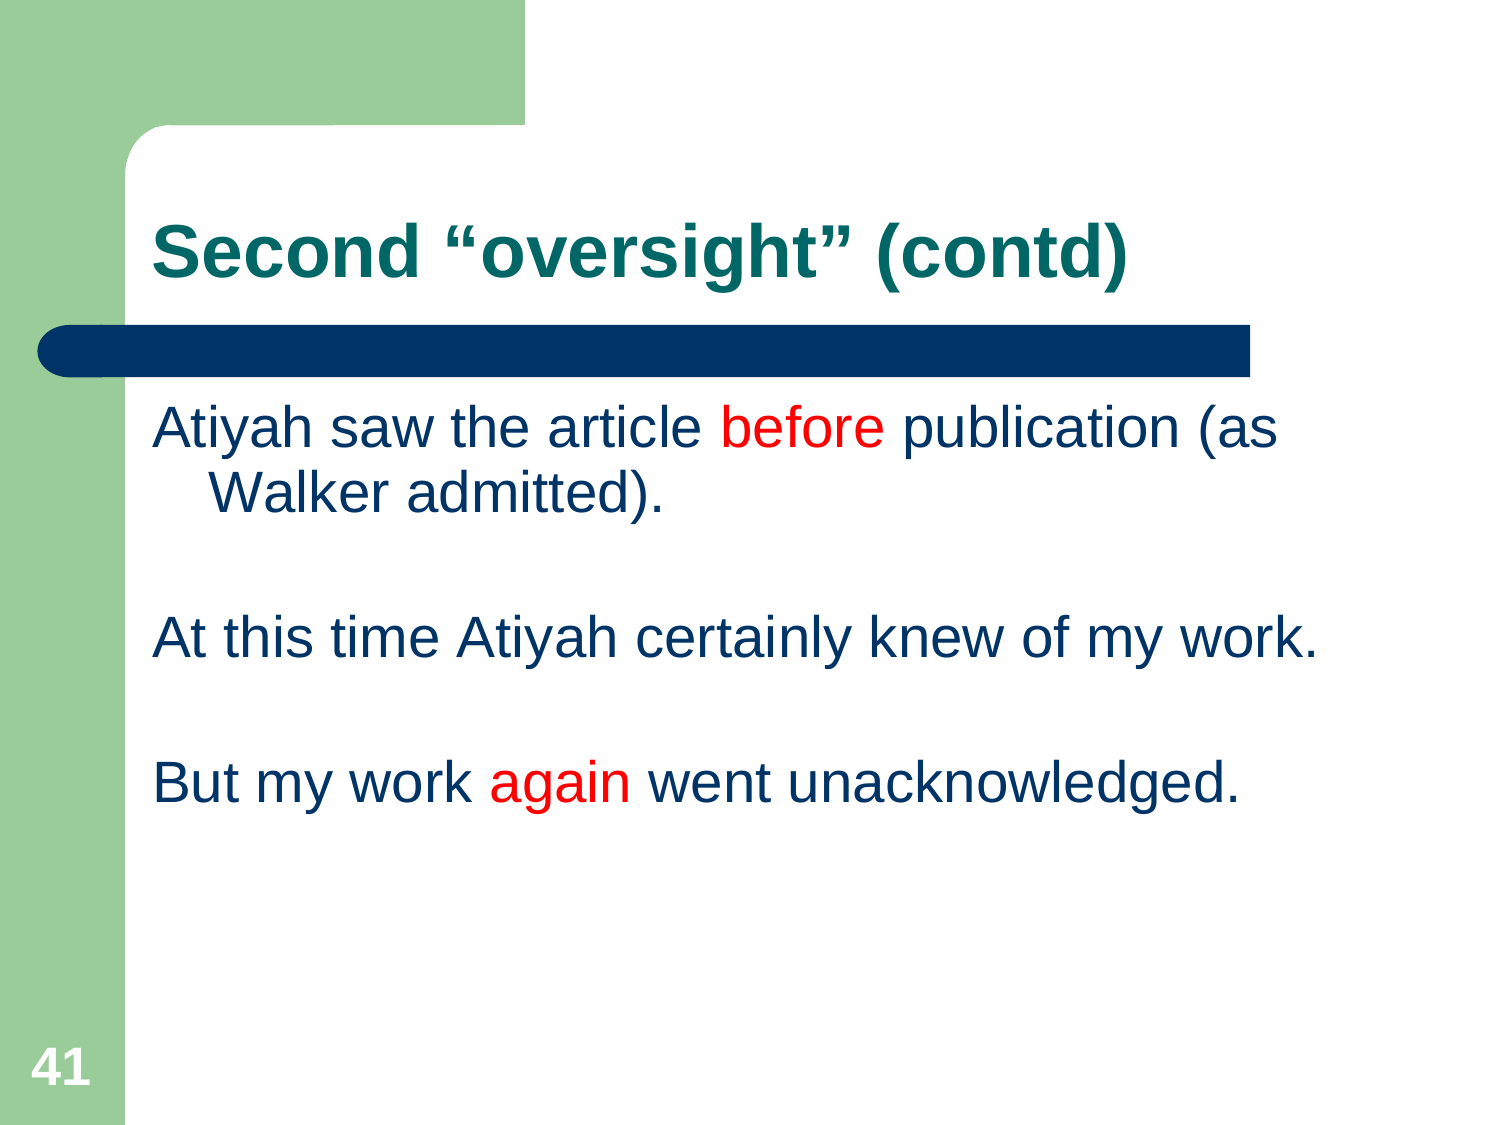

# Second “oversight” (contd)
Atiyah saw the article before publication (as Walker admitted).
At this time Atiyah certainly knew of my work.
But my work again went unacknowledged.
41